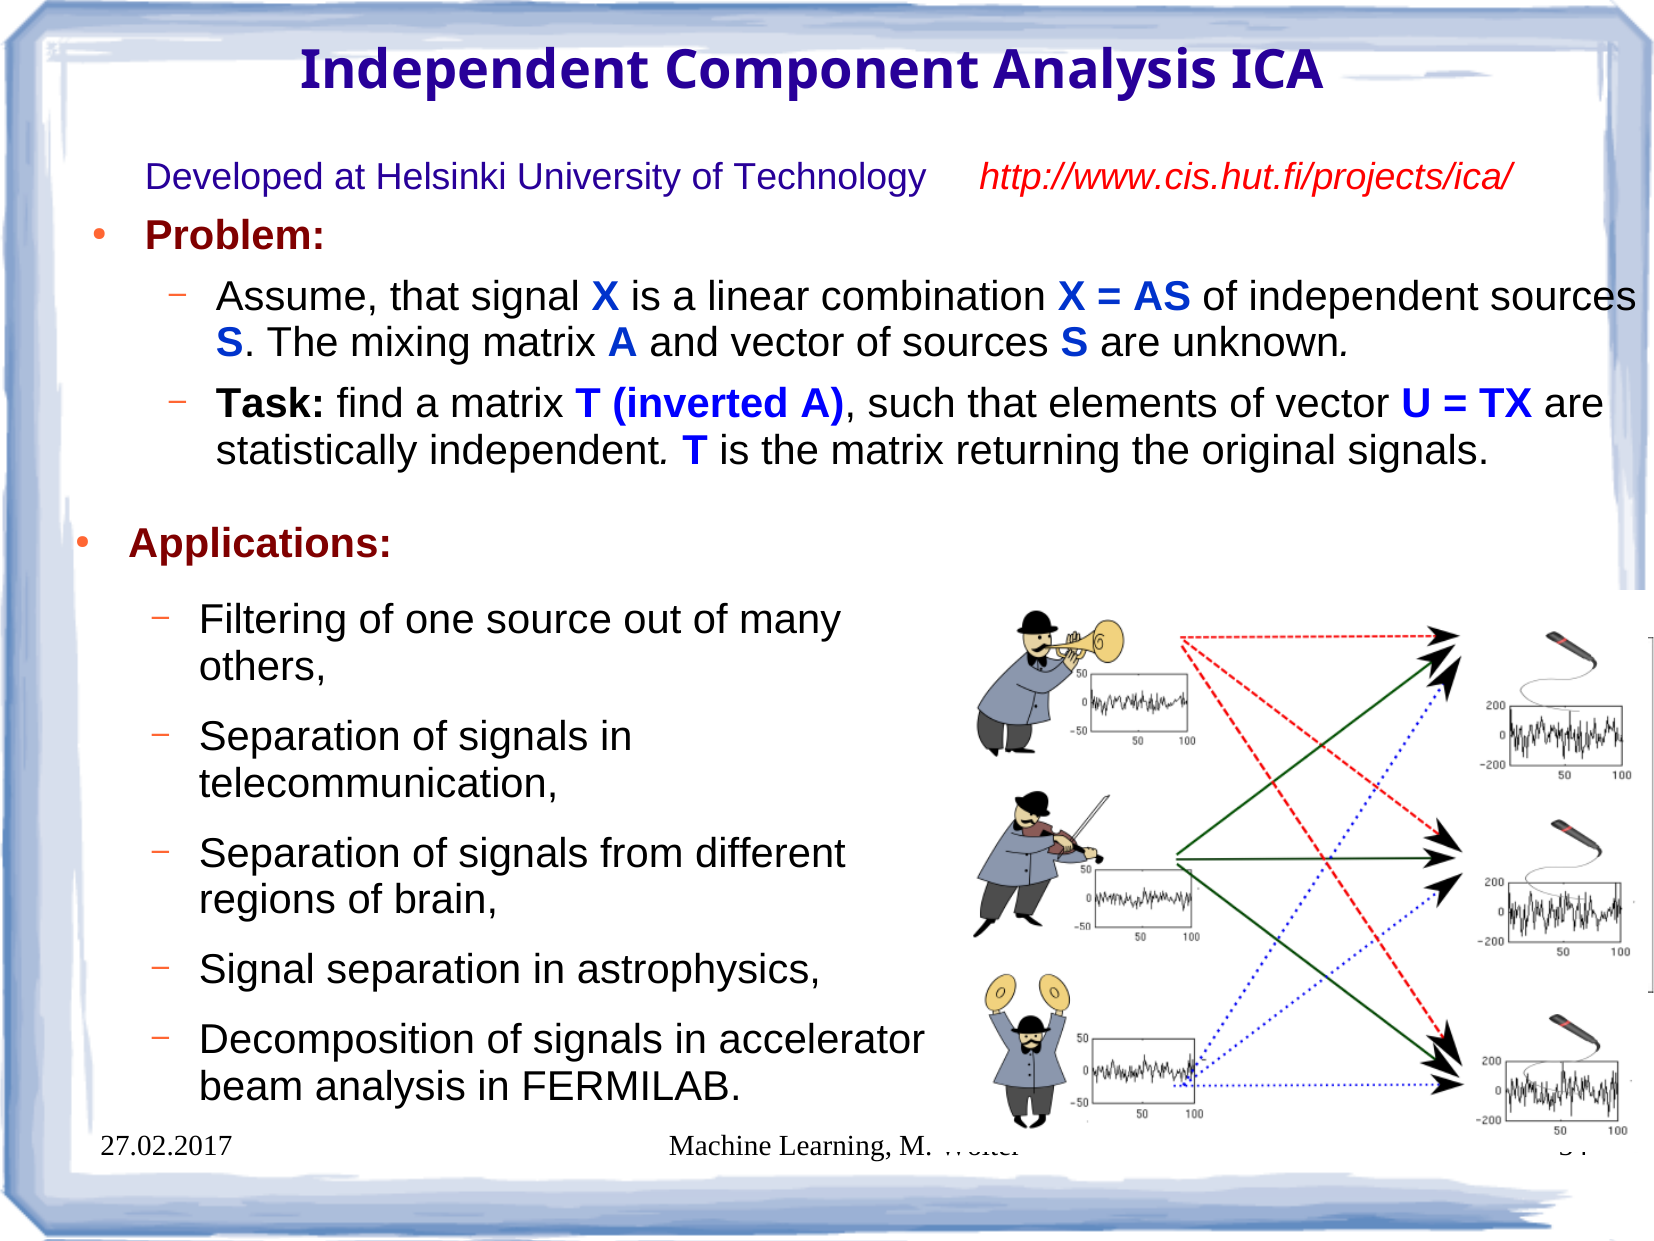

# Independent Component Analysis ICA
Developed at Helsinki University of Technology http://www.cis.hut.fi/projects/ica/
Problem:
Assume, that signal X is a linear combination X = AS of independent sources S. The mixing matrix A and vector of sources S are unknown.
Task: find a matrix T (inverted A), such that elements of vector U = TX are statistically independent. T is the matrix returning the original signals.
Applications:
Filtering of one source out of many others,
Separation of signals in telecommunication,
Separation of signals from different regions of brain,
Signal separation in astrophysics,
Decomposition of signals in accelerator beam analysis in FERMILAB.
27.02.2017
Machine Learning, M. Wolter
34